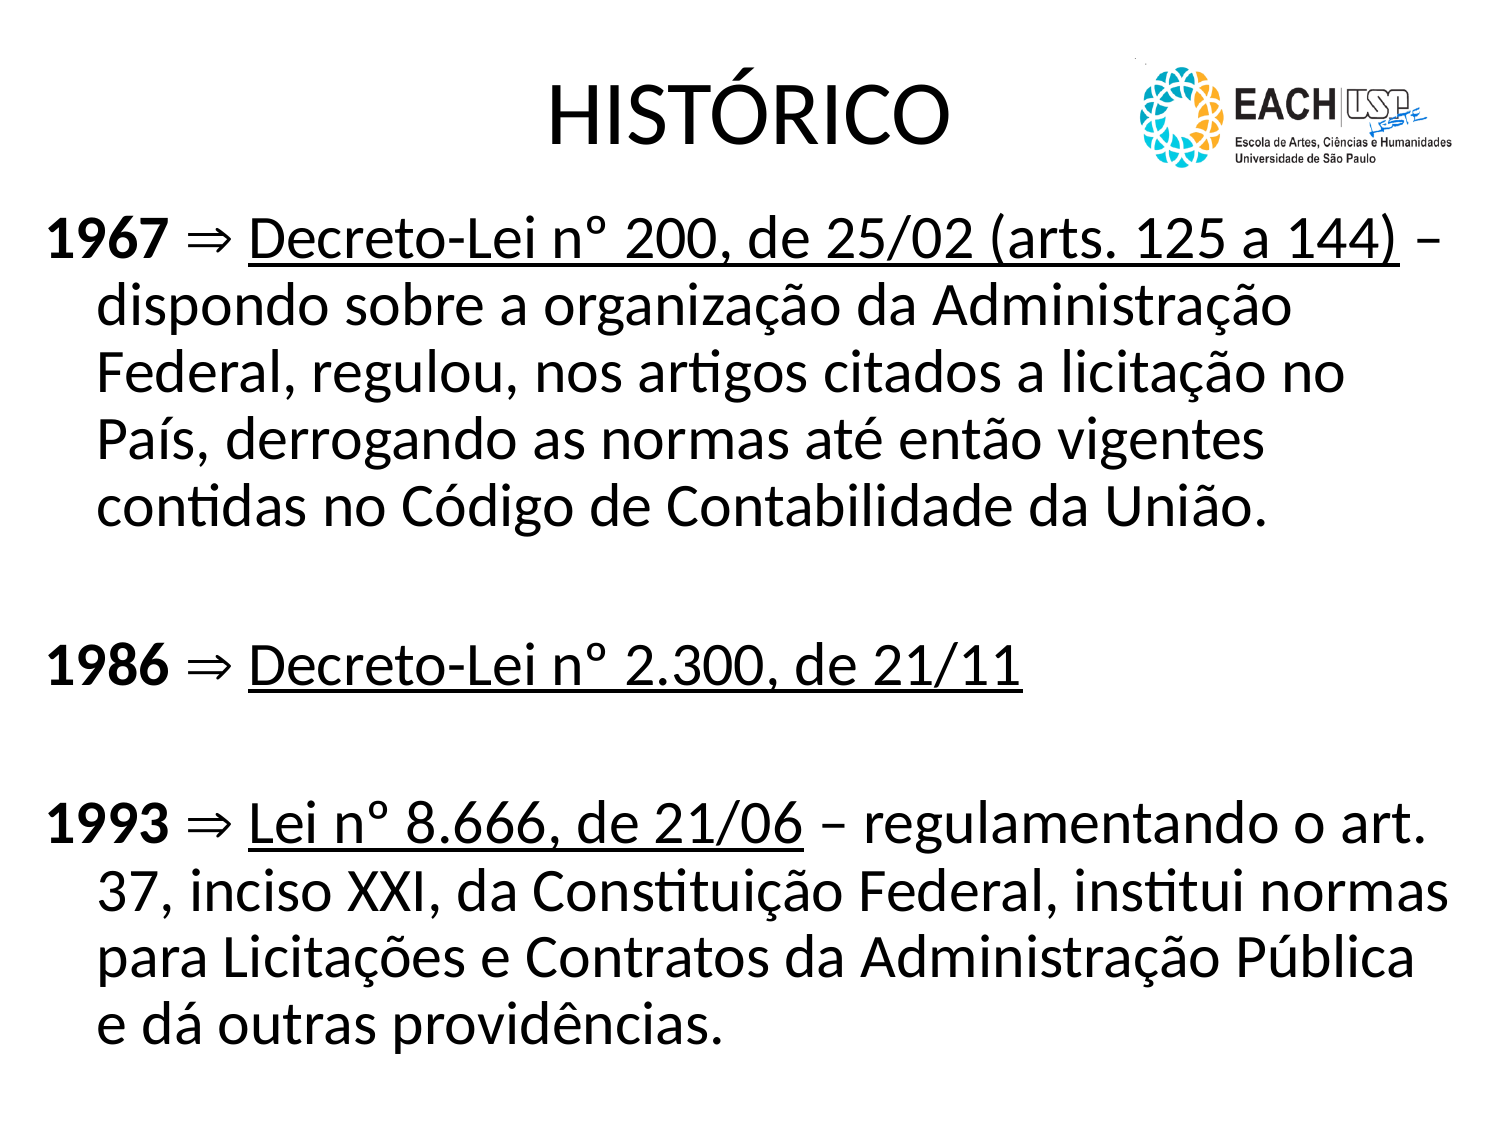

HISTÓRICO
# 1967  Decreto-Lei nº 200, de 25/02 (arts. 125 a 144) – dispondo sobre a organização da Administração Federal, regulou, nos artigos citados a licitação no País, derrogando as normas até então vigentes contidas no Código de Contabilidade da União.
1986  Decreto-Lei nº 2.300, de 21/11
1993  Lei nº 8.666, de 21/06 – regulamentando o art. 37, inciso XXI, da Constituição Federal, institui normas para Licitações e Contratos da Administração Pública e dá outras providências.